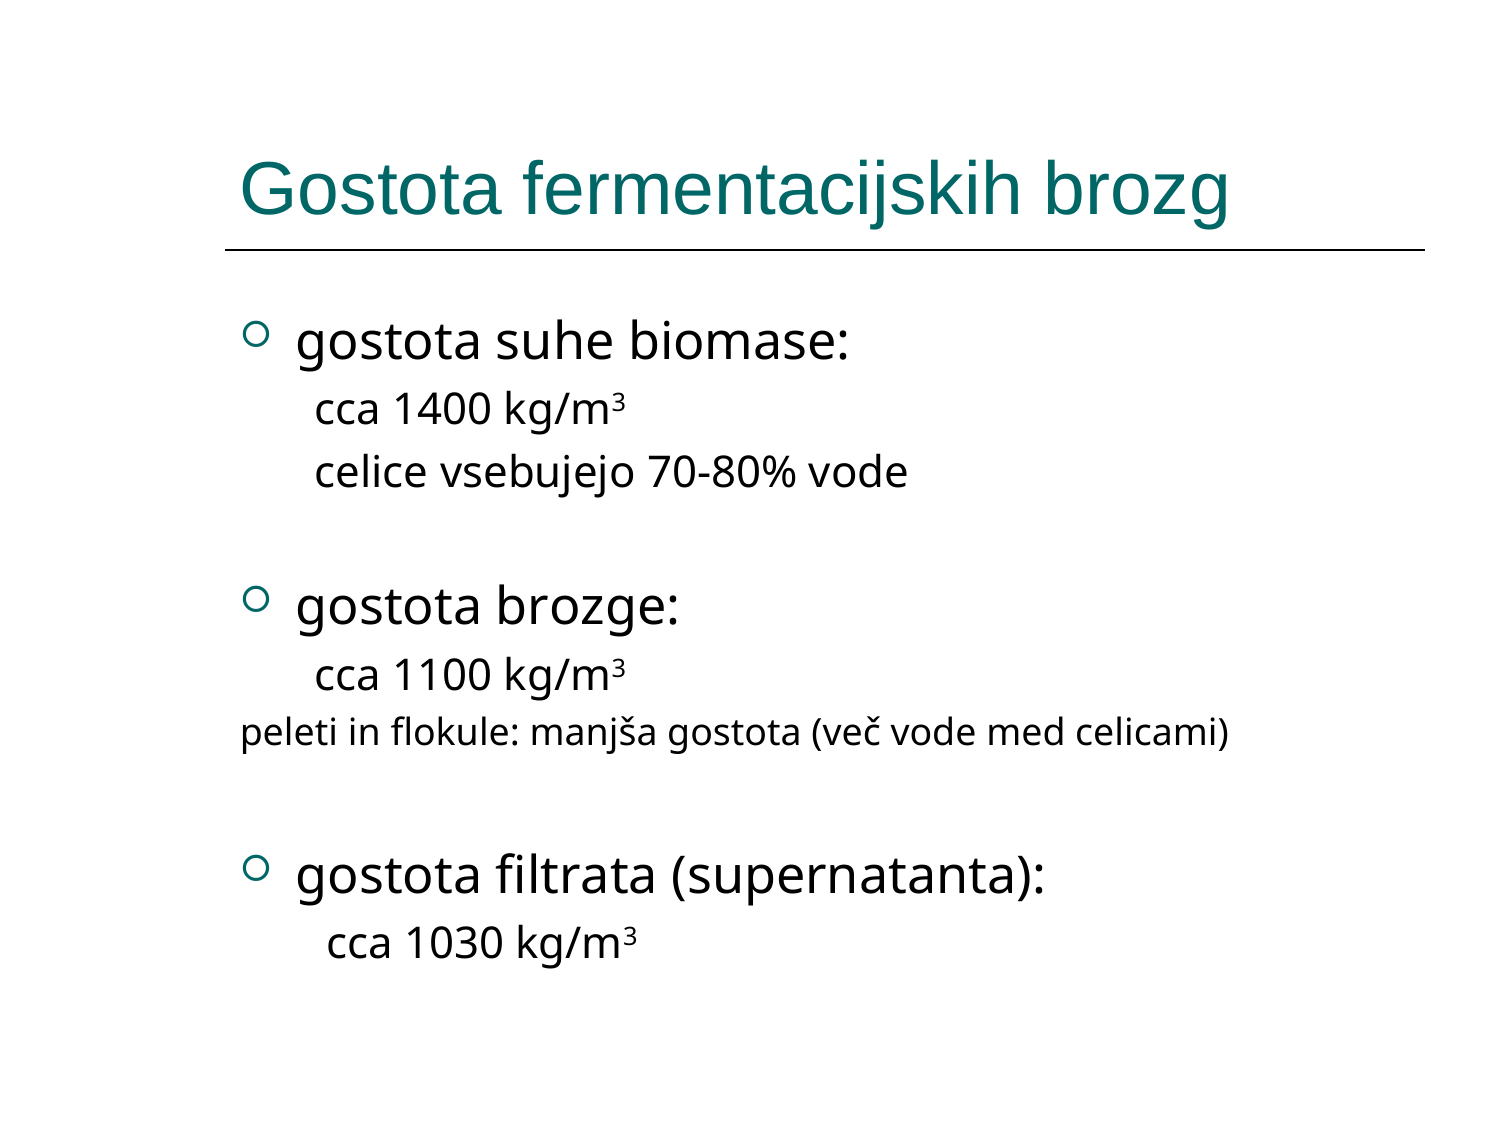

# Gostota fermentacijskih brozg
gostota suhe biomase:
cca 1400 kg/m3
celice vsebujejo 70-80% vode
gostota brozge:
cca 1100 kg/m3
peleti in flokule: manjša gostota (več vode med celicami)
gostota filtrata (supernatanta):
 cca 1030 kg/m3